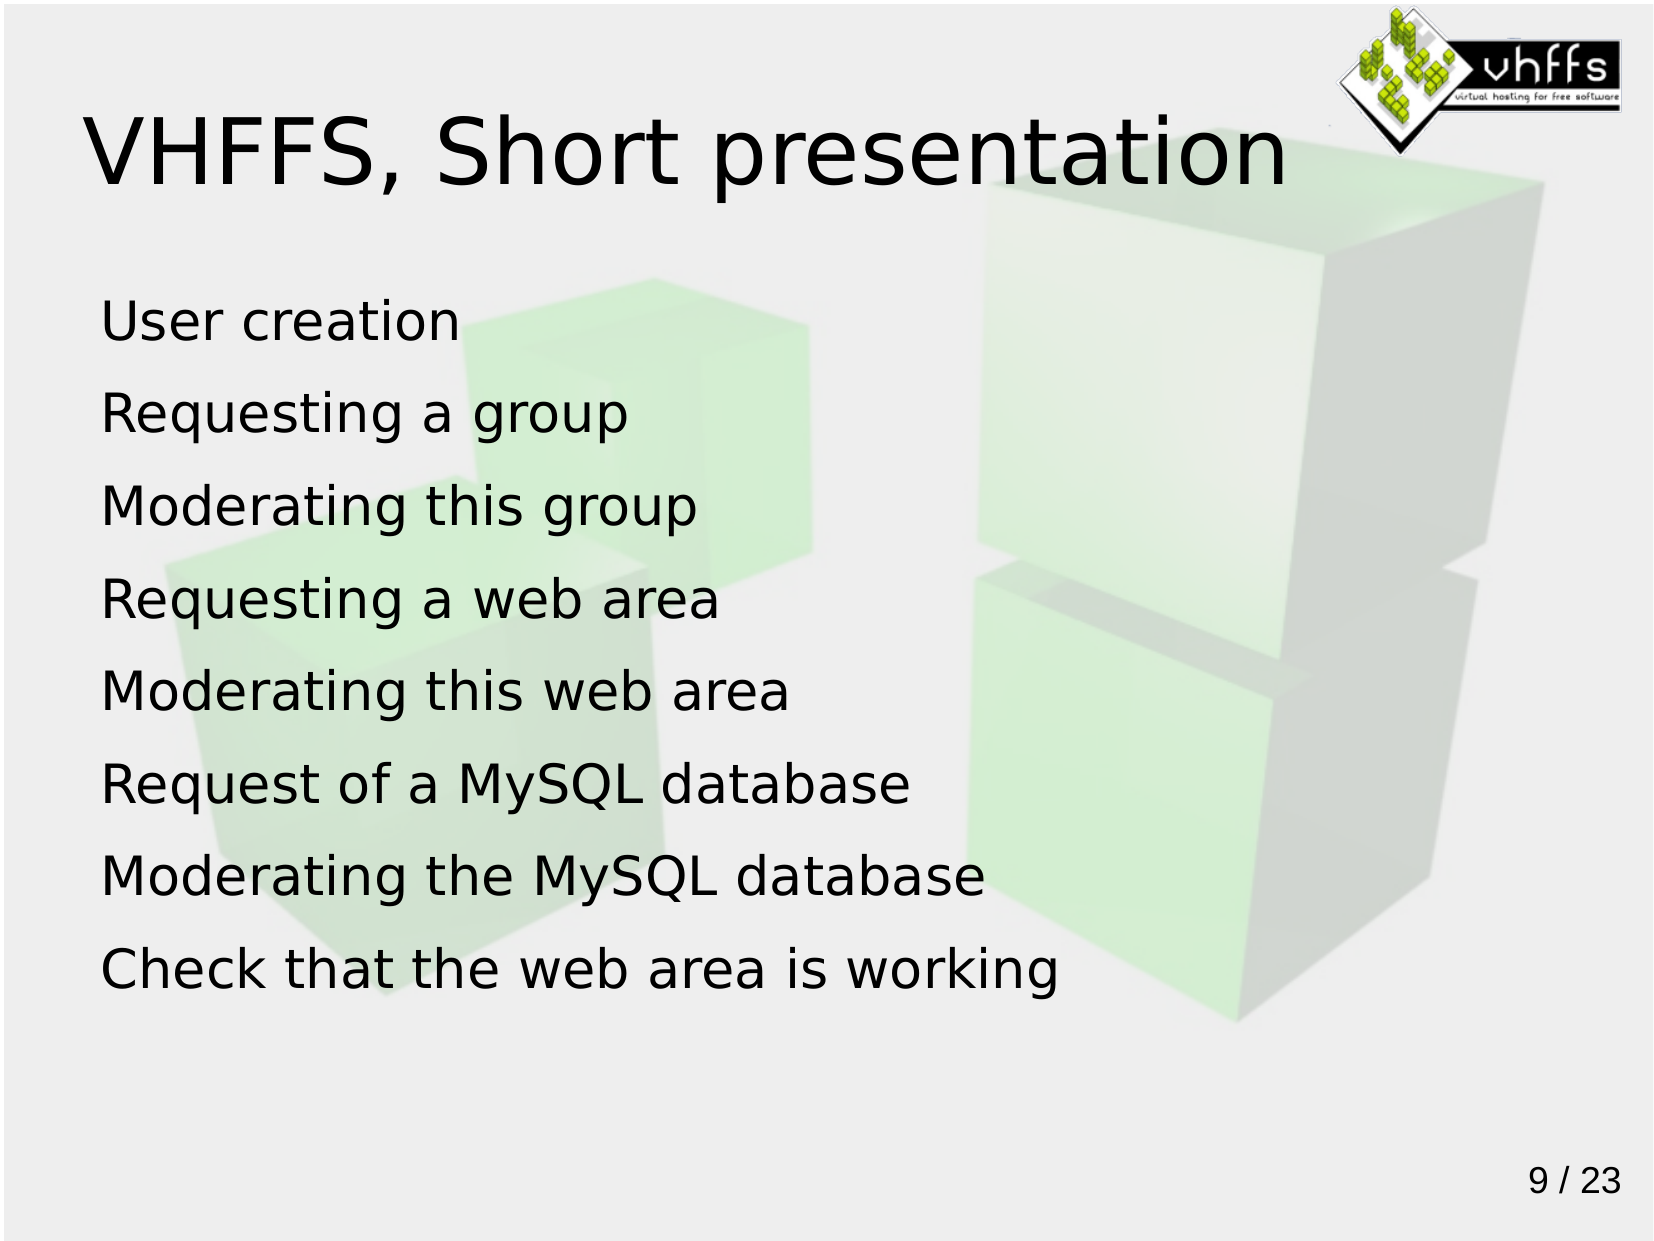

VHFFS, Short presentation
# User creation
Requesting a group
Moderating this group
Requesting a web area
Moderating this web area
Request of a MySQL database
Moderating the MySQL database
Check that the web area is working